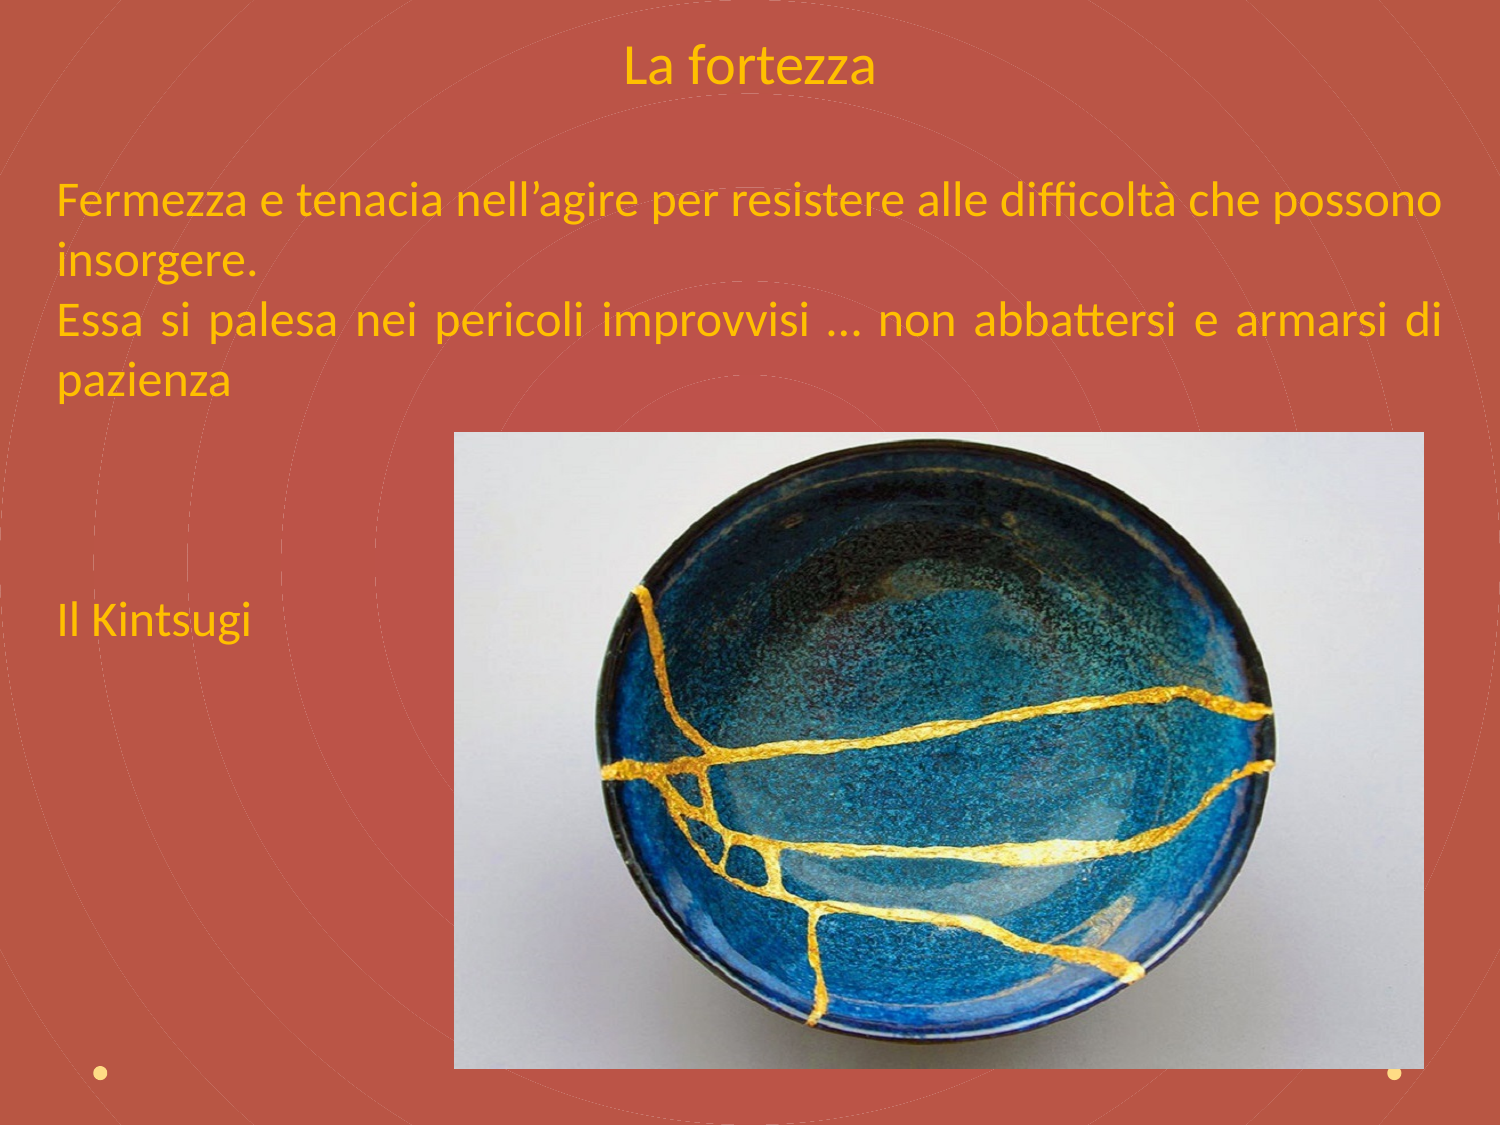

La fortezza
Fermezza e tenacia nell’agire per resistere alle difficoltà che possono insorgere.
Essa si palesa nei pericoli improvvisi … non abbattersi e armarsi di pazienza
Il Kintsugi